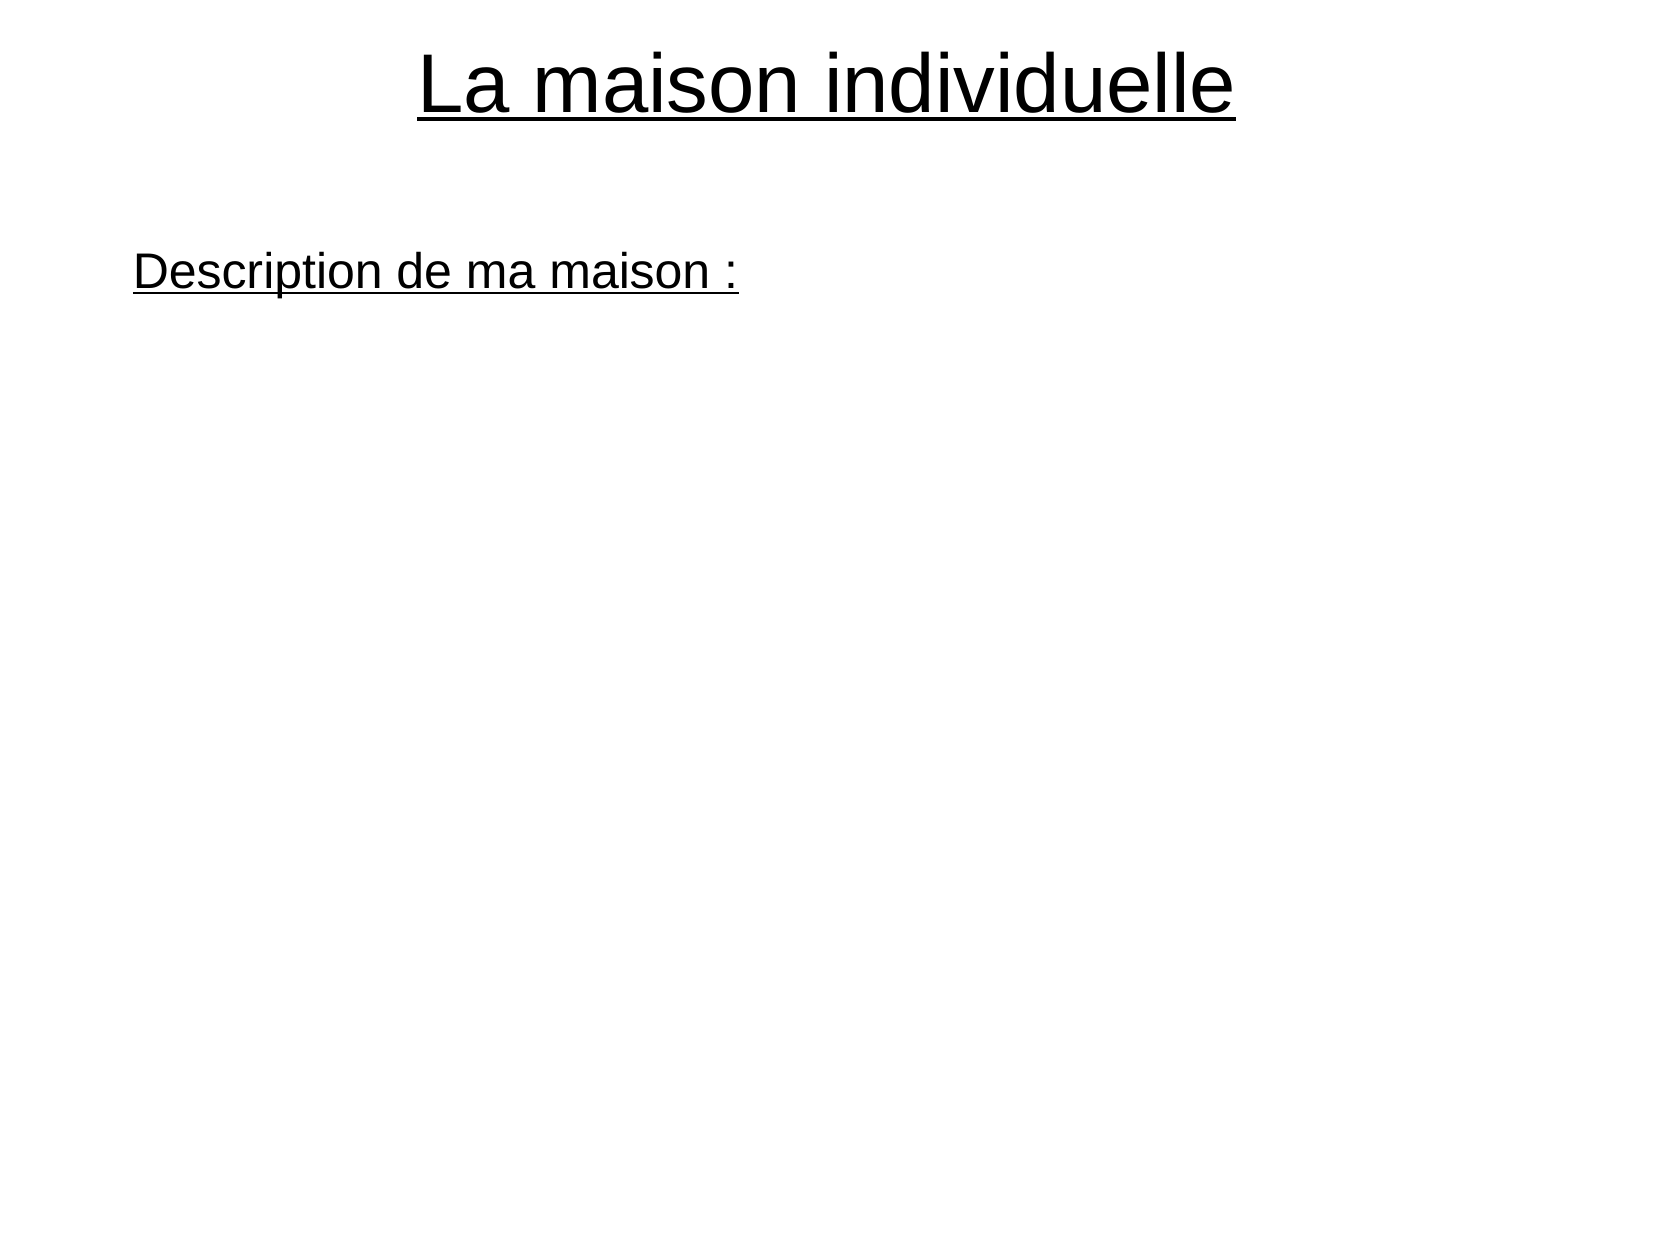

La maison individuelle
Description de ma maison :